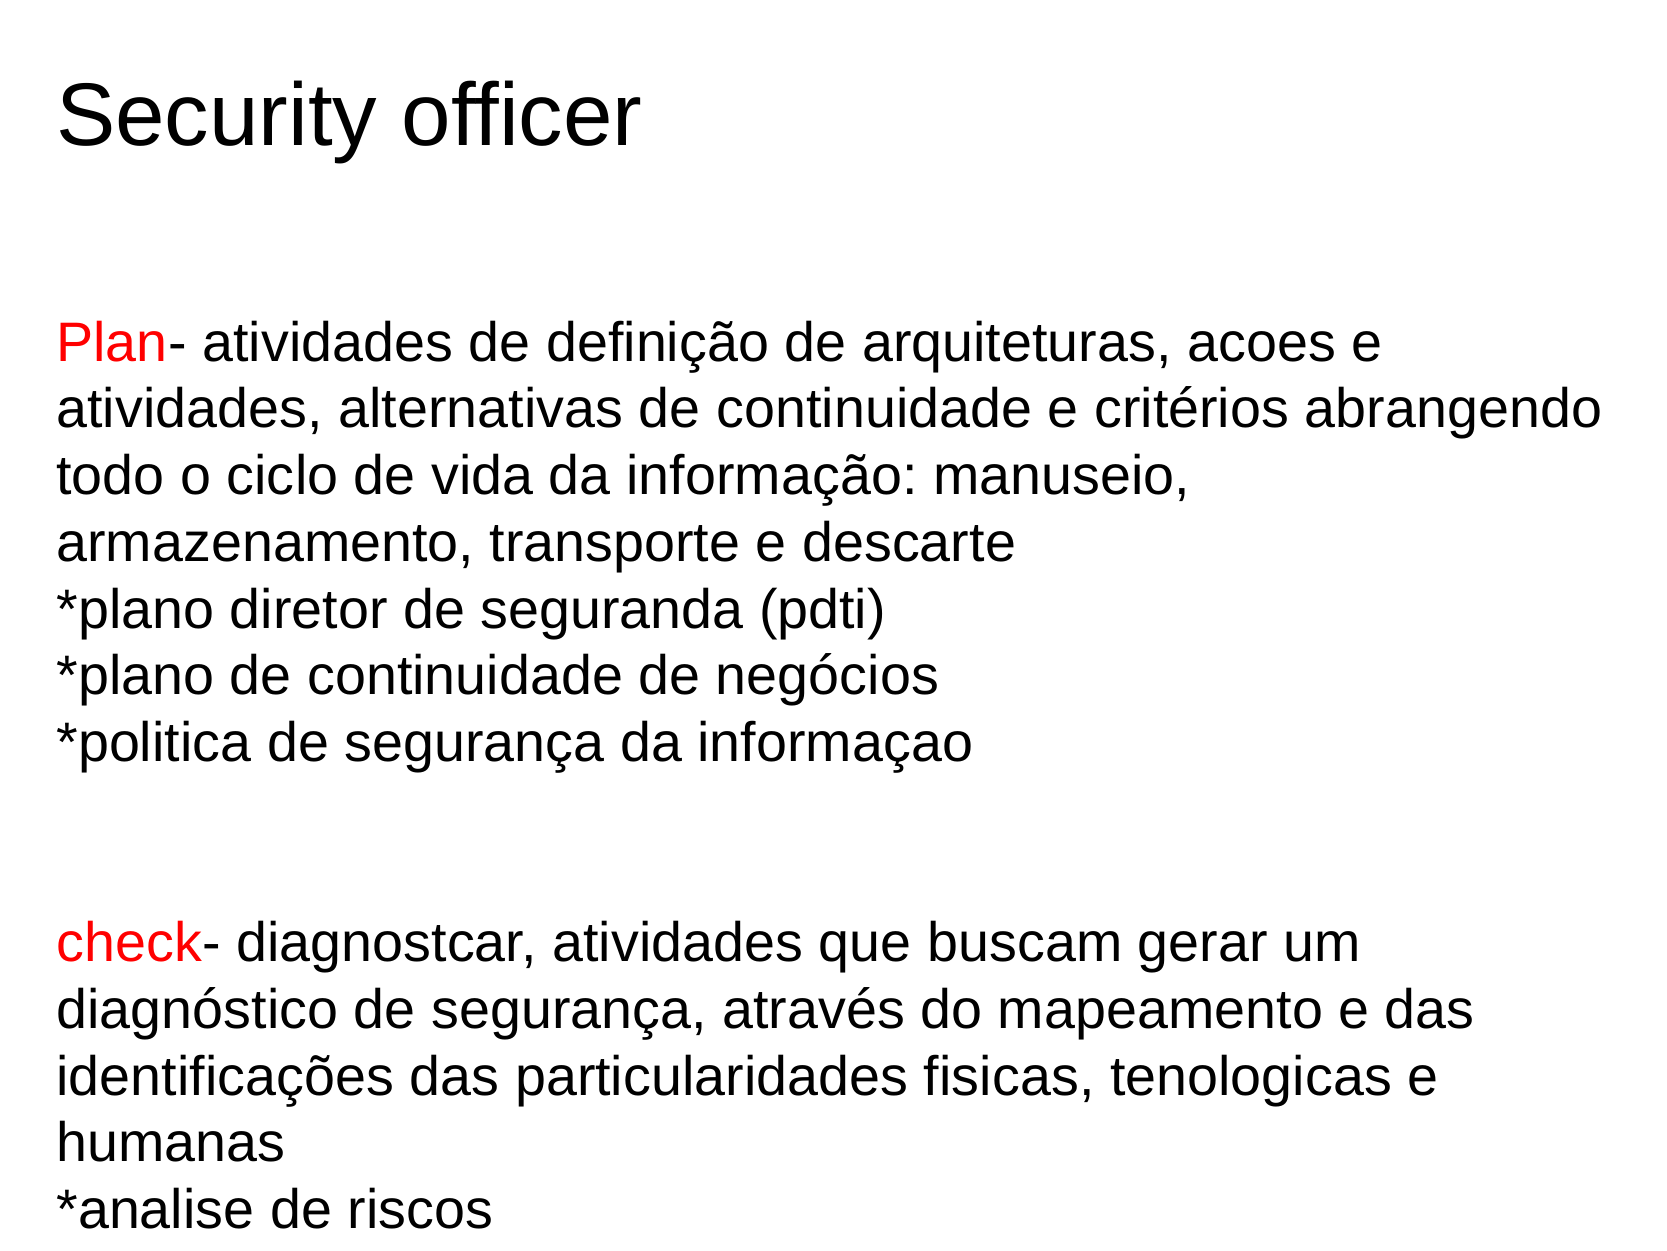

# Security officer
Plan- atividades de definição de arquiteturas, acoes e atividades, alternativas de continuidade e critérios abrangendo todo o ciclo de vida da informação: manuseio, armazenamento, transporte e descarte
*plano diretor de seguranda (pdti)
*plano de continuidade de negócios
*politica de segurança da informaçao
check- diagnostcar, atividades que buscam gerar um diagnóstico de segurança, através do mapeamento e das identificações das particularidades fisicas, tenologicas e humanas
*analise de riscos
*teste de invasao